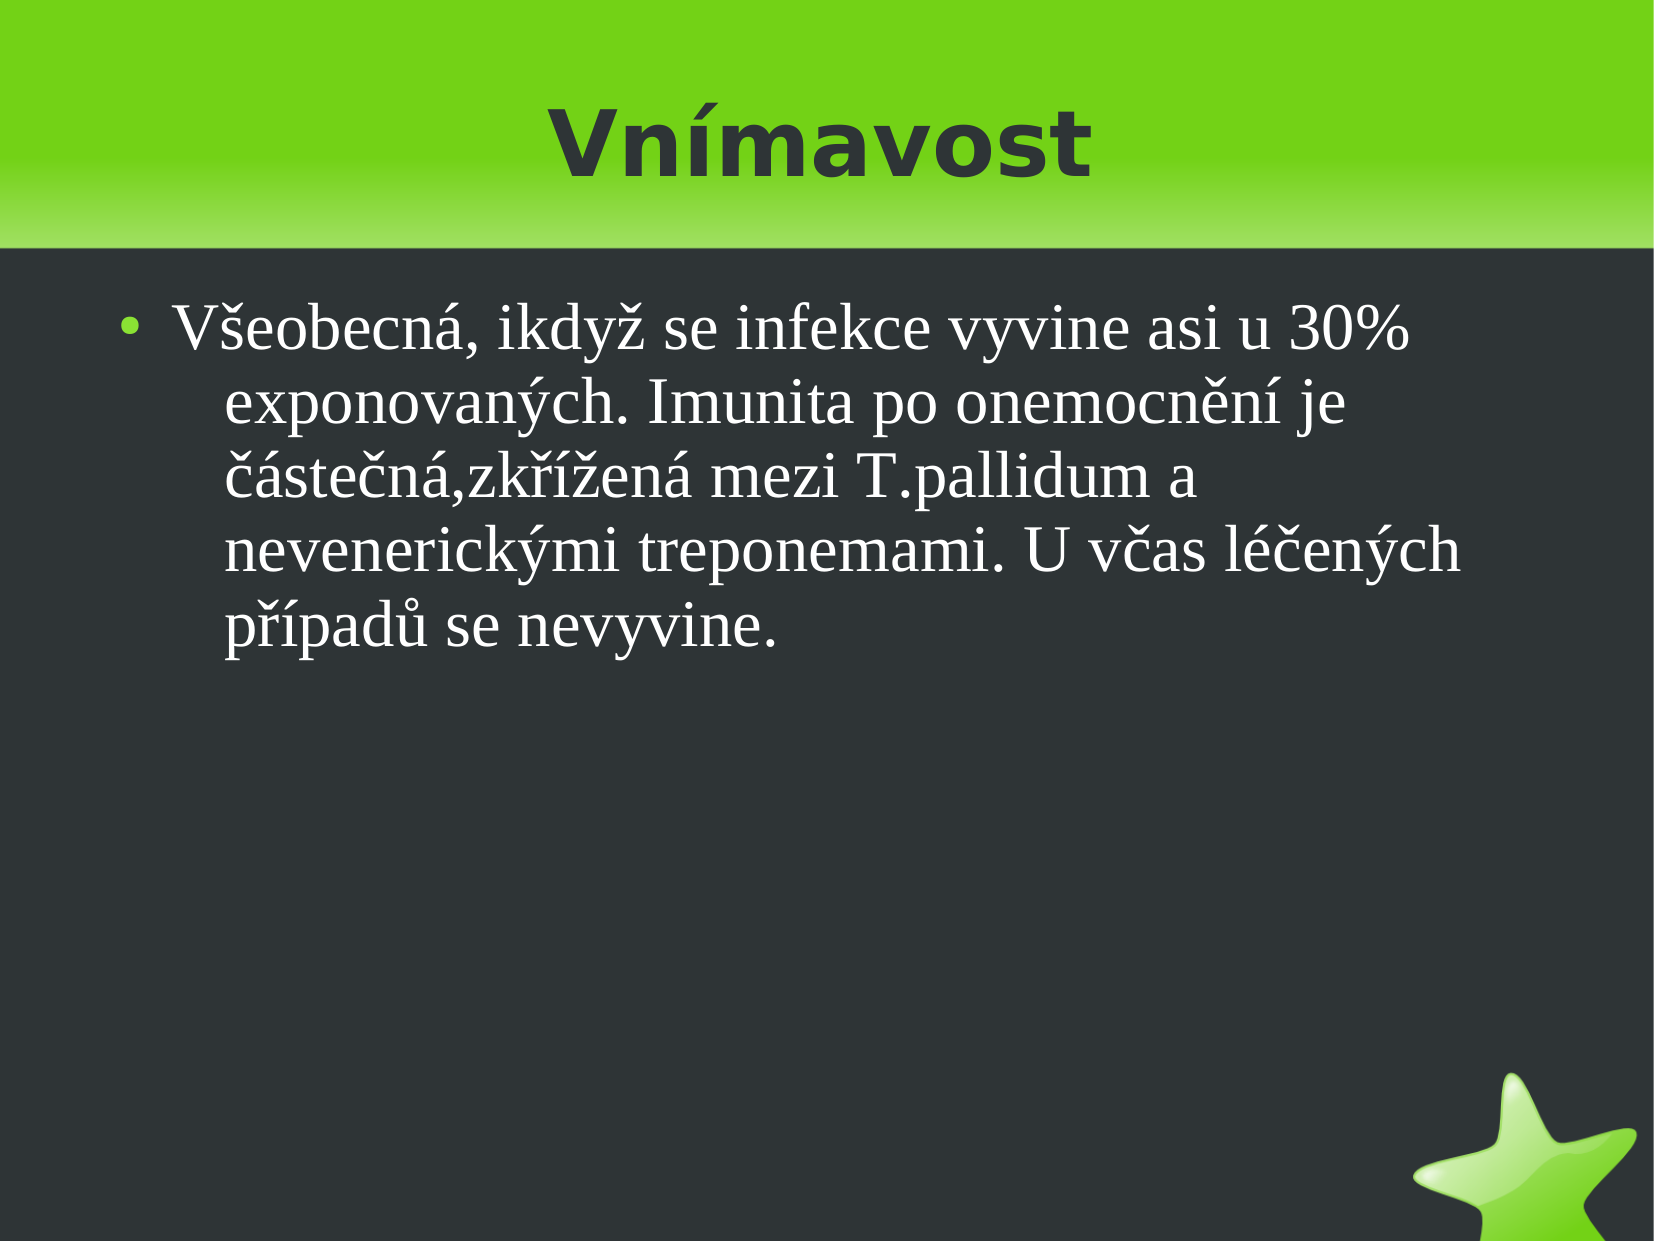

# Vnímavost
Všeobecná, ikdyž se infekce vyvine asi u 30% exponovaných. Imunita po onemocnění je částečná,zkřížená mezi T.pallidum a nevenerickými treponemami. U včas léčených případů se nevyvine.